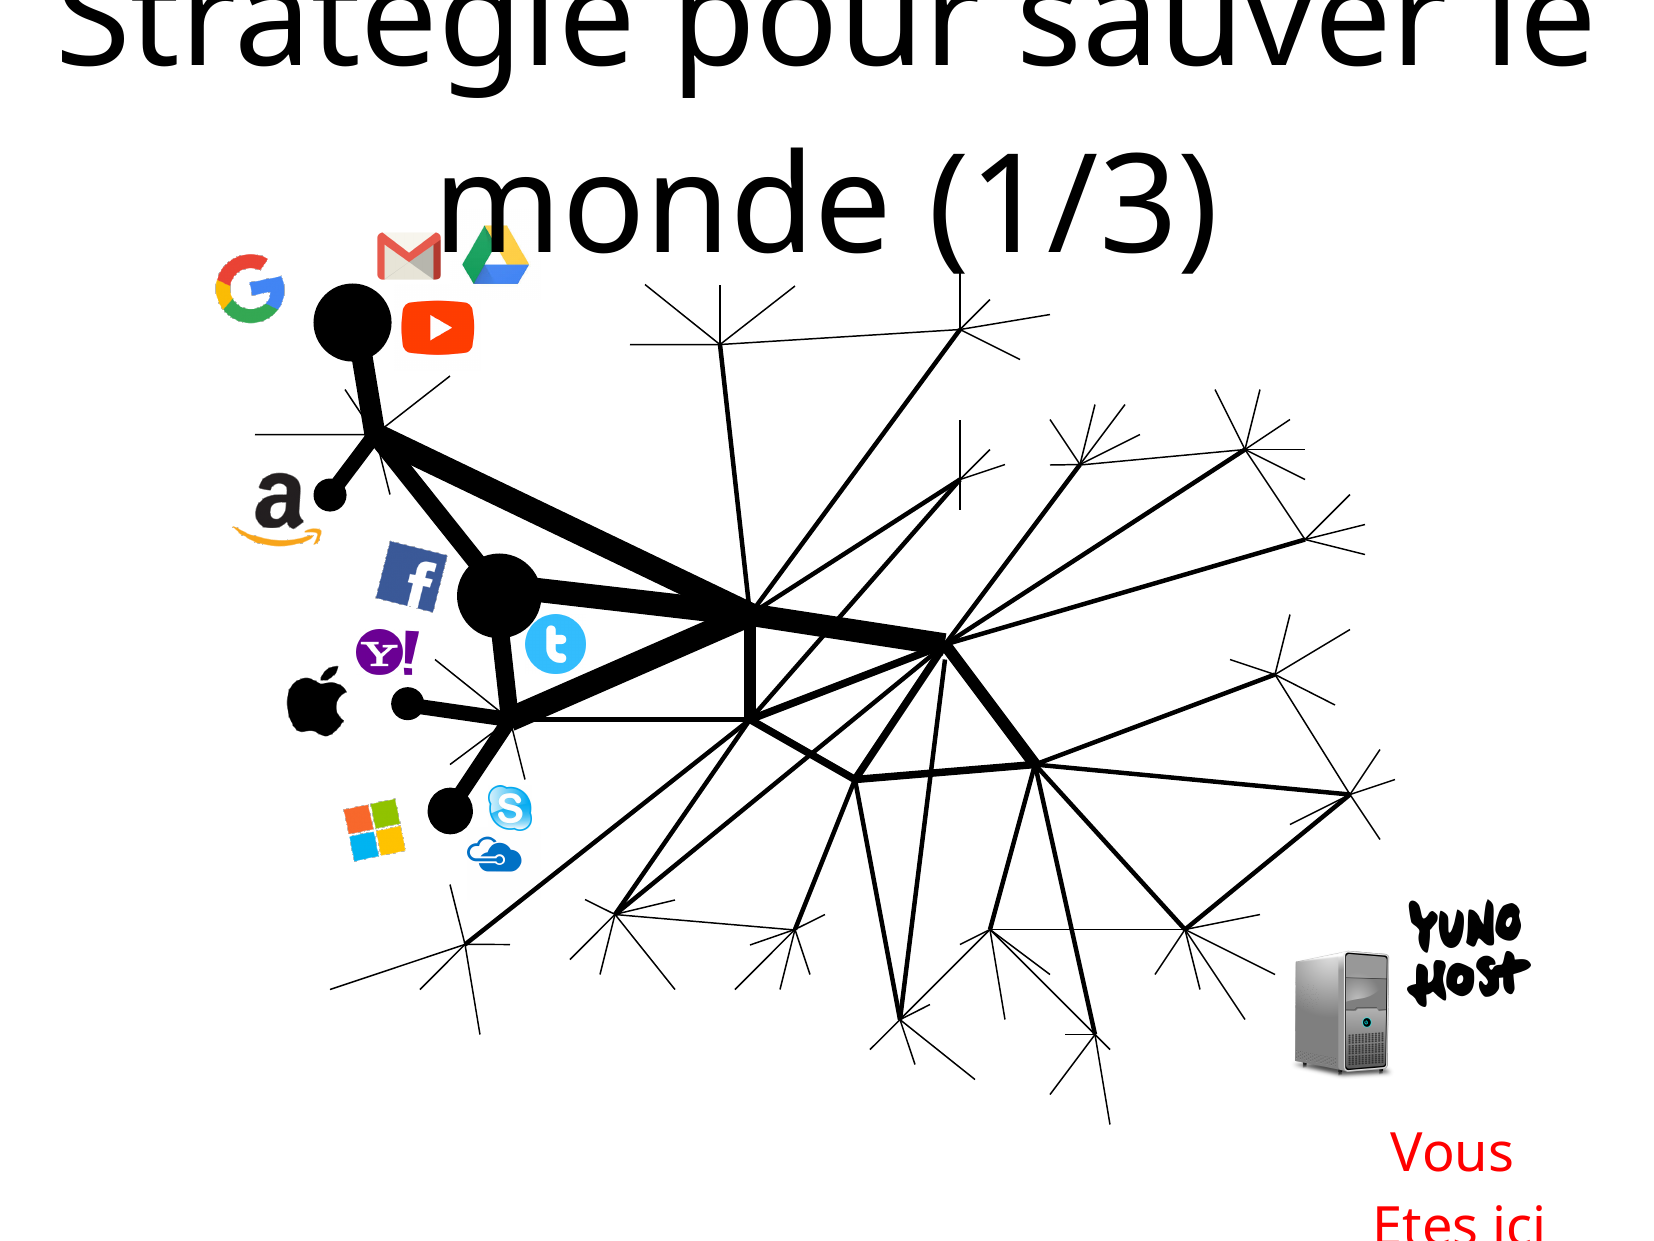

# Stratégie pour sauver le monde (1/3)
Vous
Etes ici